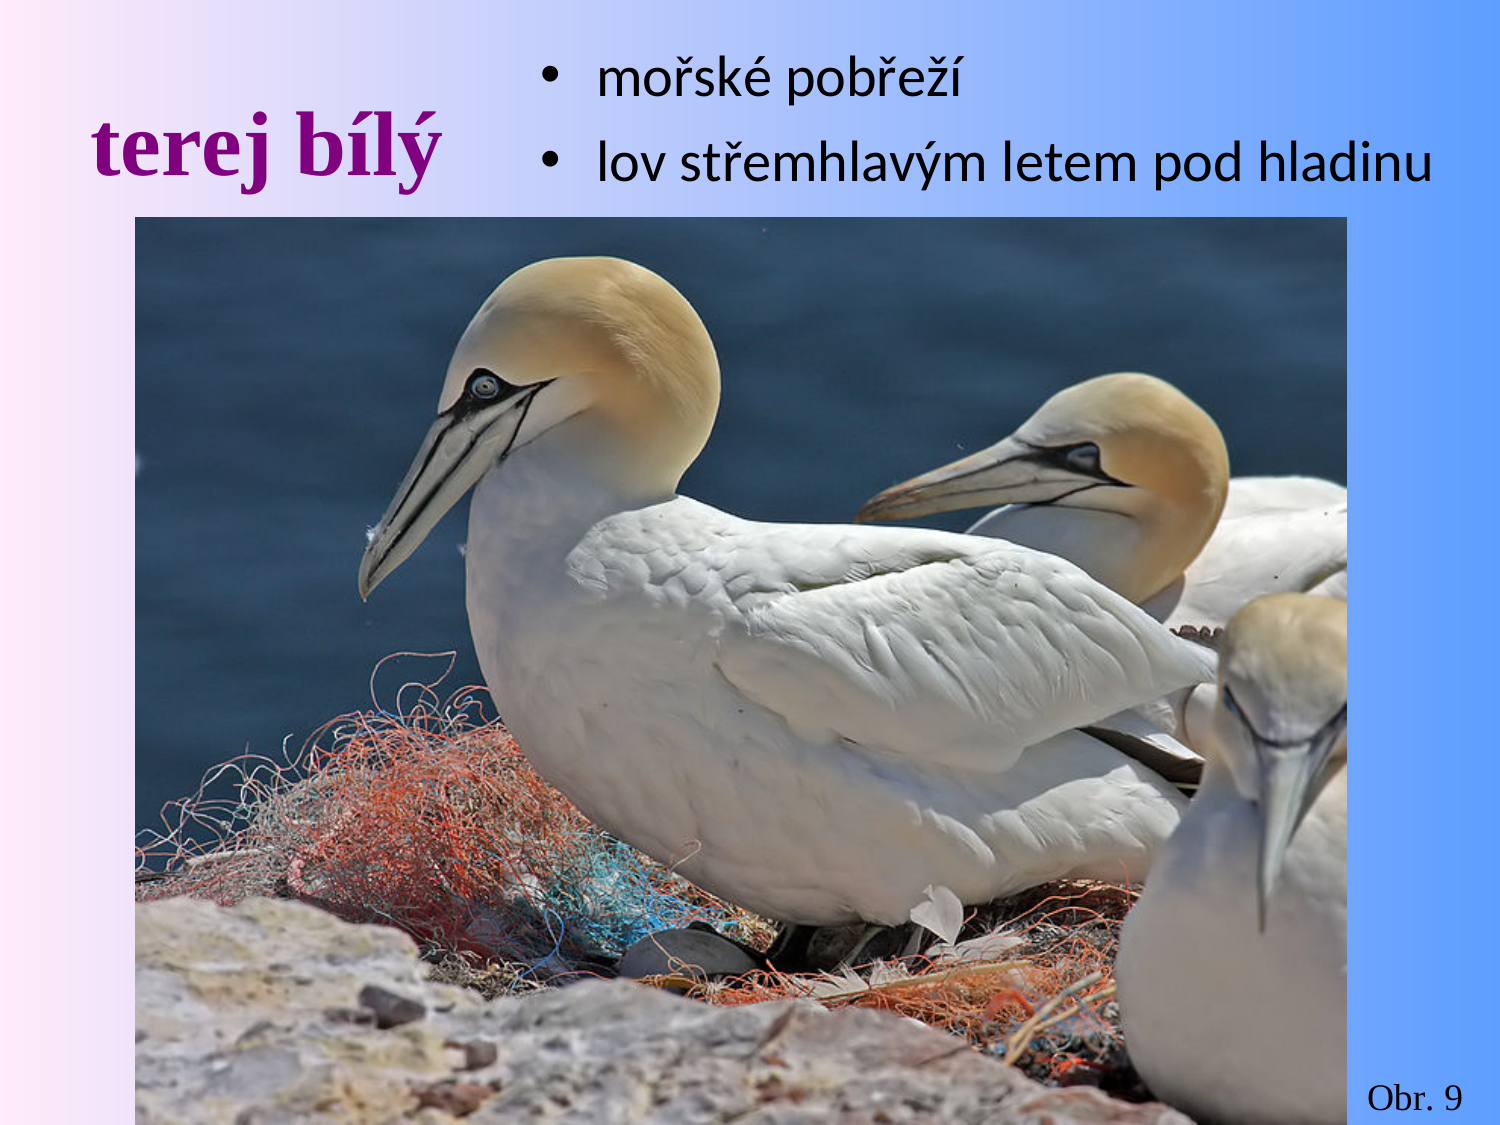

mořské pobřeží
lov střemhlavým letem pod hladinu
# terej bílý
Obr. 9